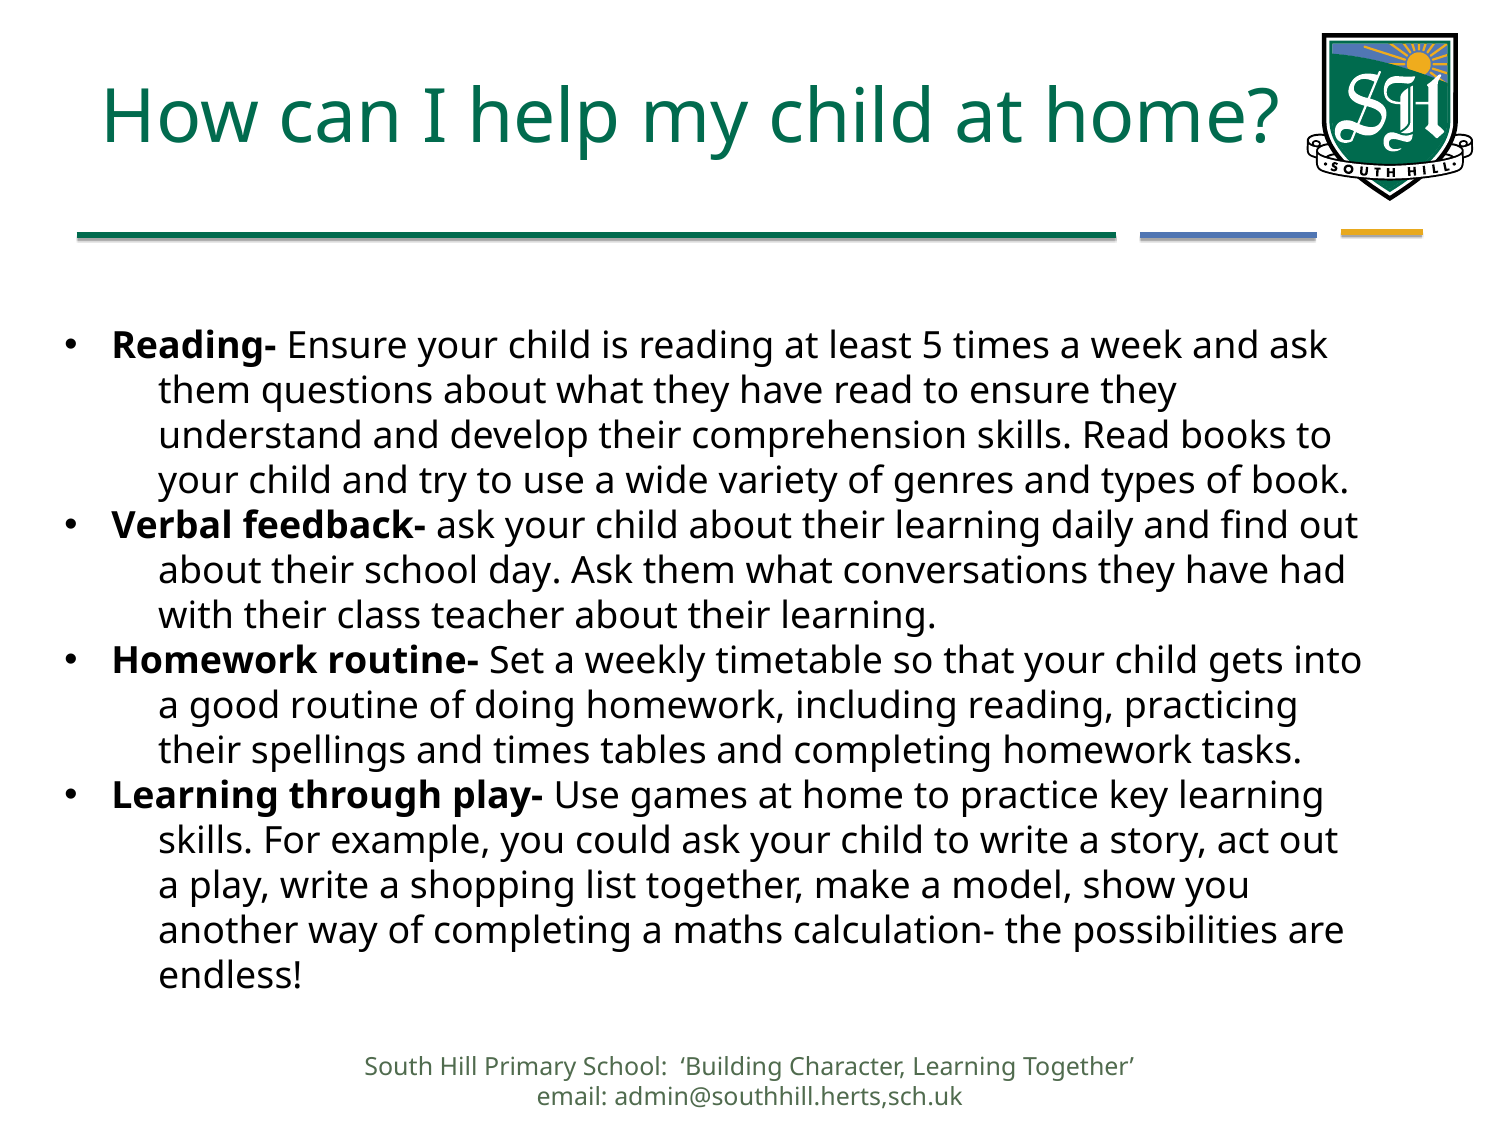

# How can I help my child at home?
Reading- Ensure your child is reading at least 5 times a week and ask them questions about what they have read to ensure they understand and develop their comprehension skills. Read books to your child and try to use a wide variety of genres and types of book.
Verbal feedback- ask your child about their learning daily and find out about their school day. Ask them what conversations they have had with their class teacher about their learning.
Homework routine- Set a weekly timetable so that your child gets into a good routine of doing homework, including reading, practicing their spellings and times tables and completing homework tasks.
Learning through play- Use games at home to practice key learning skills. For example, you could ask your child to write a story, act out a play, write a shopping list together, make a model, show you another way of completing a maths calculation- the possibilities are endless!
South Hill Primary School: ‘Building Character, Learning Together’
email: admin@southhill.herts,sch.uk